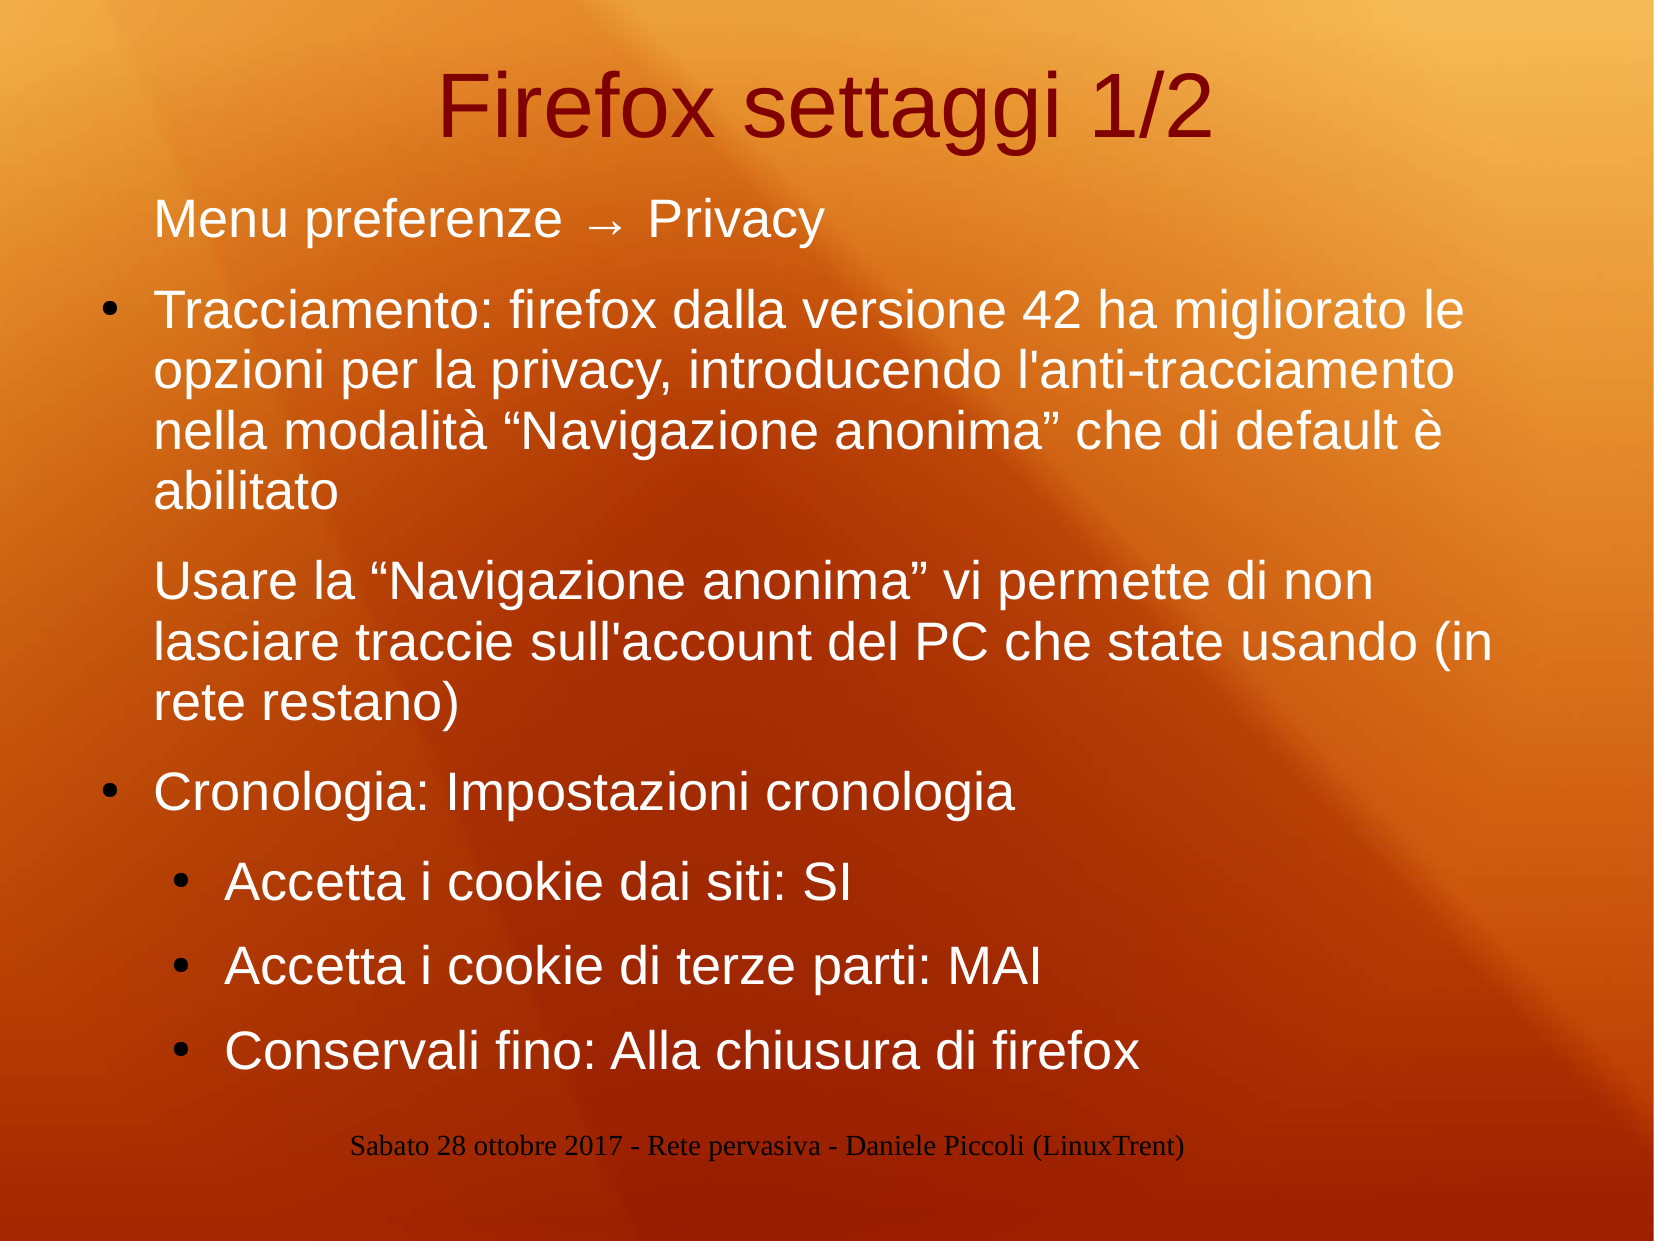

# Firefox settaggi 1/2
Menu preferenze → Privacy
Tracciamento: firefox dalla versione 42 ha migliorato le opzioni per la privacy, introducendo l'anti-tracciamento nella modalità “Navigazione anonima” che di default è abilitato
Usare la “Navigazione anonima” vi permette di non lasciare traccie sull'account del PC che state usando (in rete restano)
Cronologia: Impostazioni cronologia
Accetta i cookie dai siti: SI
Accetta i cookie di terze parti: MAI
Conservali fino: Alla chiusura di firefox
Sabato 28 ottobre 2017 - Rete pervasiva - Daniele Piccoli (LinuxTrent)